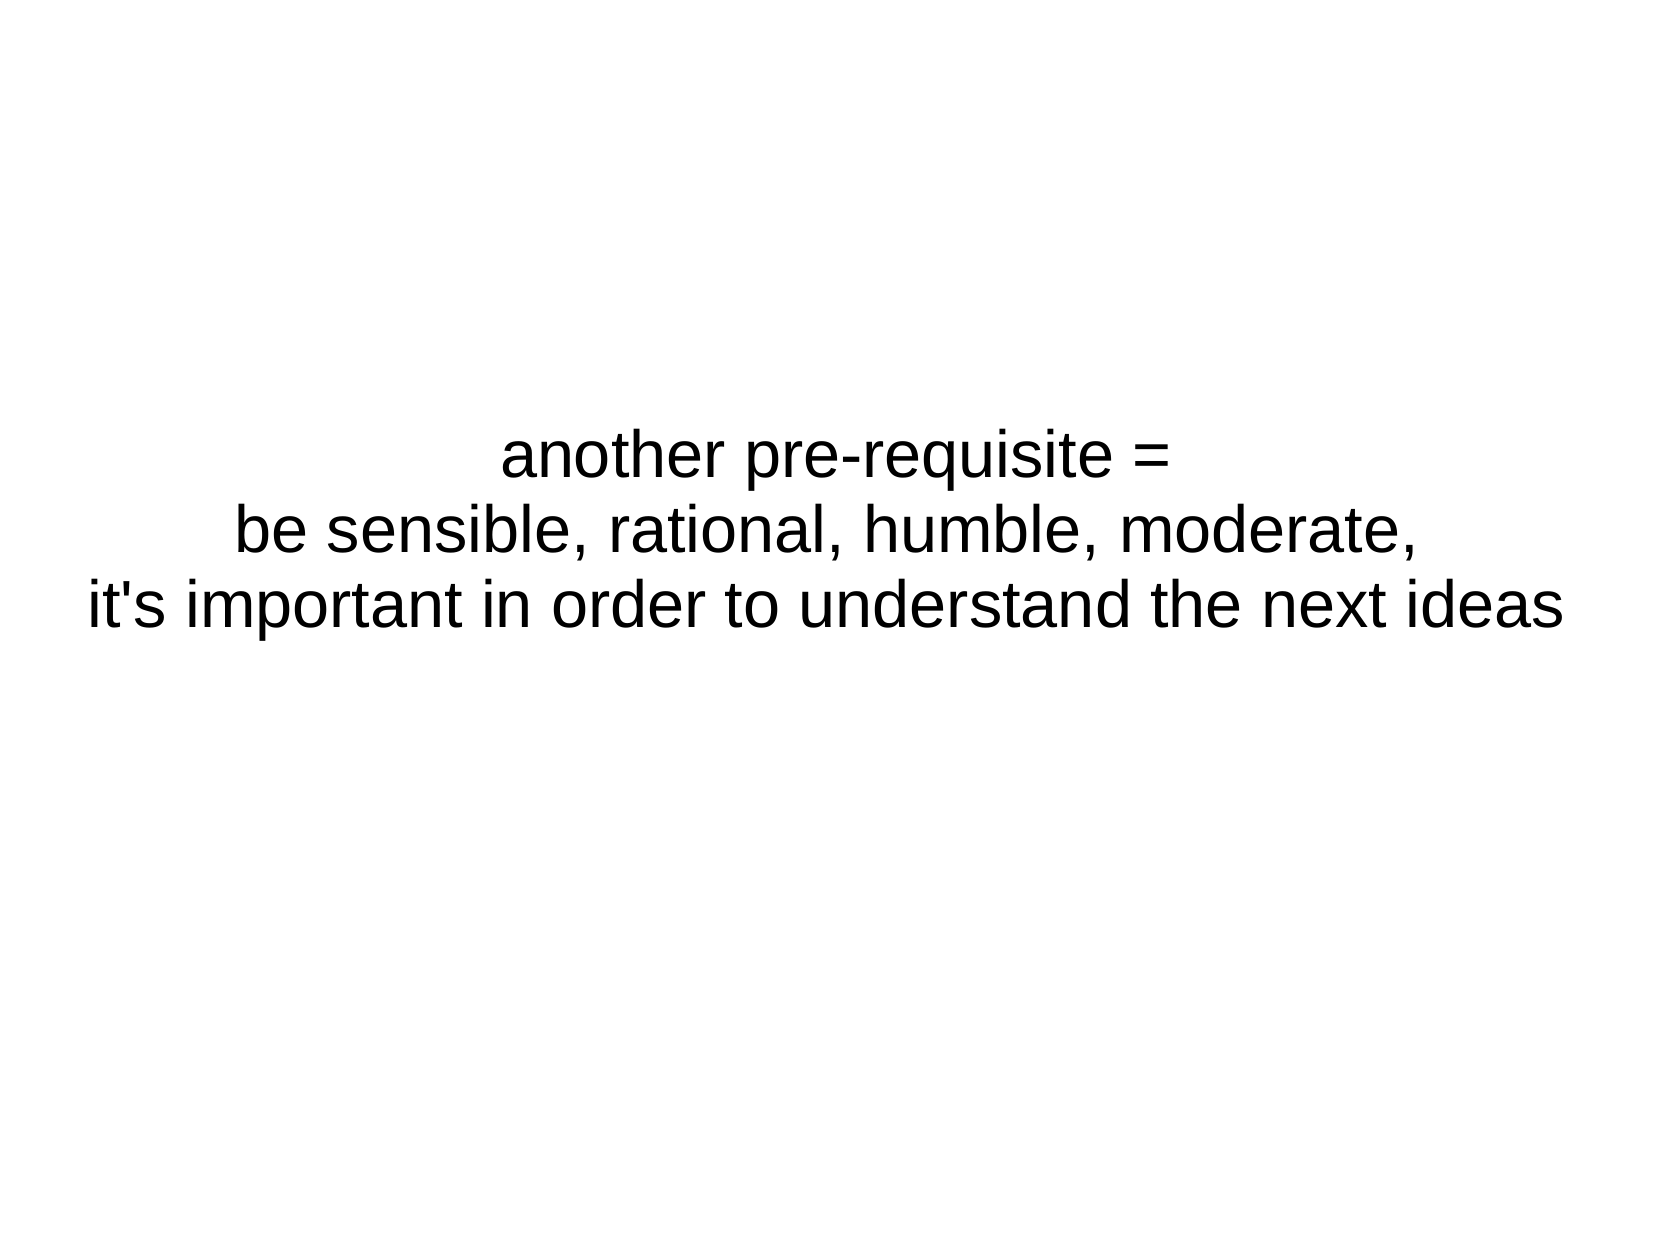

# another pre-requisite =
be sensible, rational, humble, moderate,
it's important in order to understand the next ideas